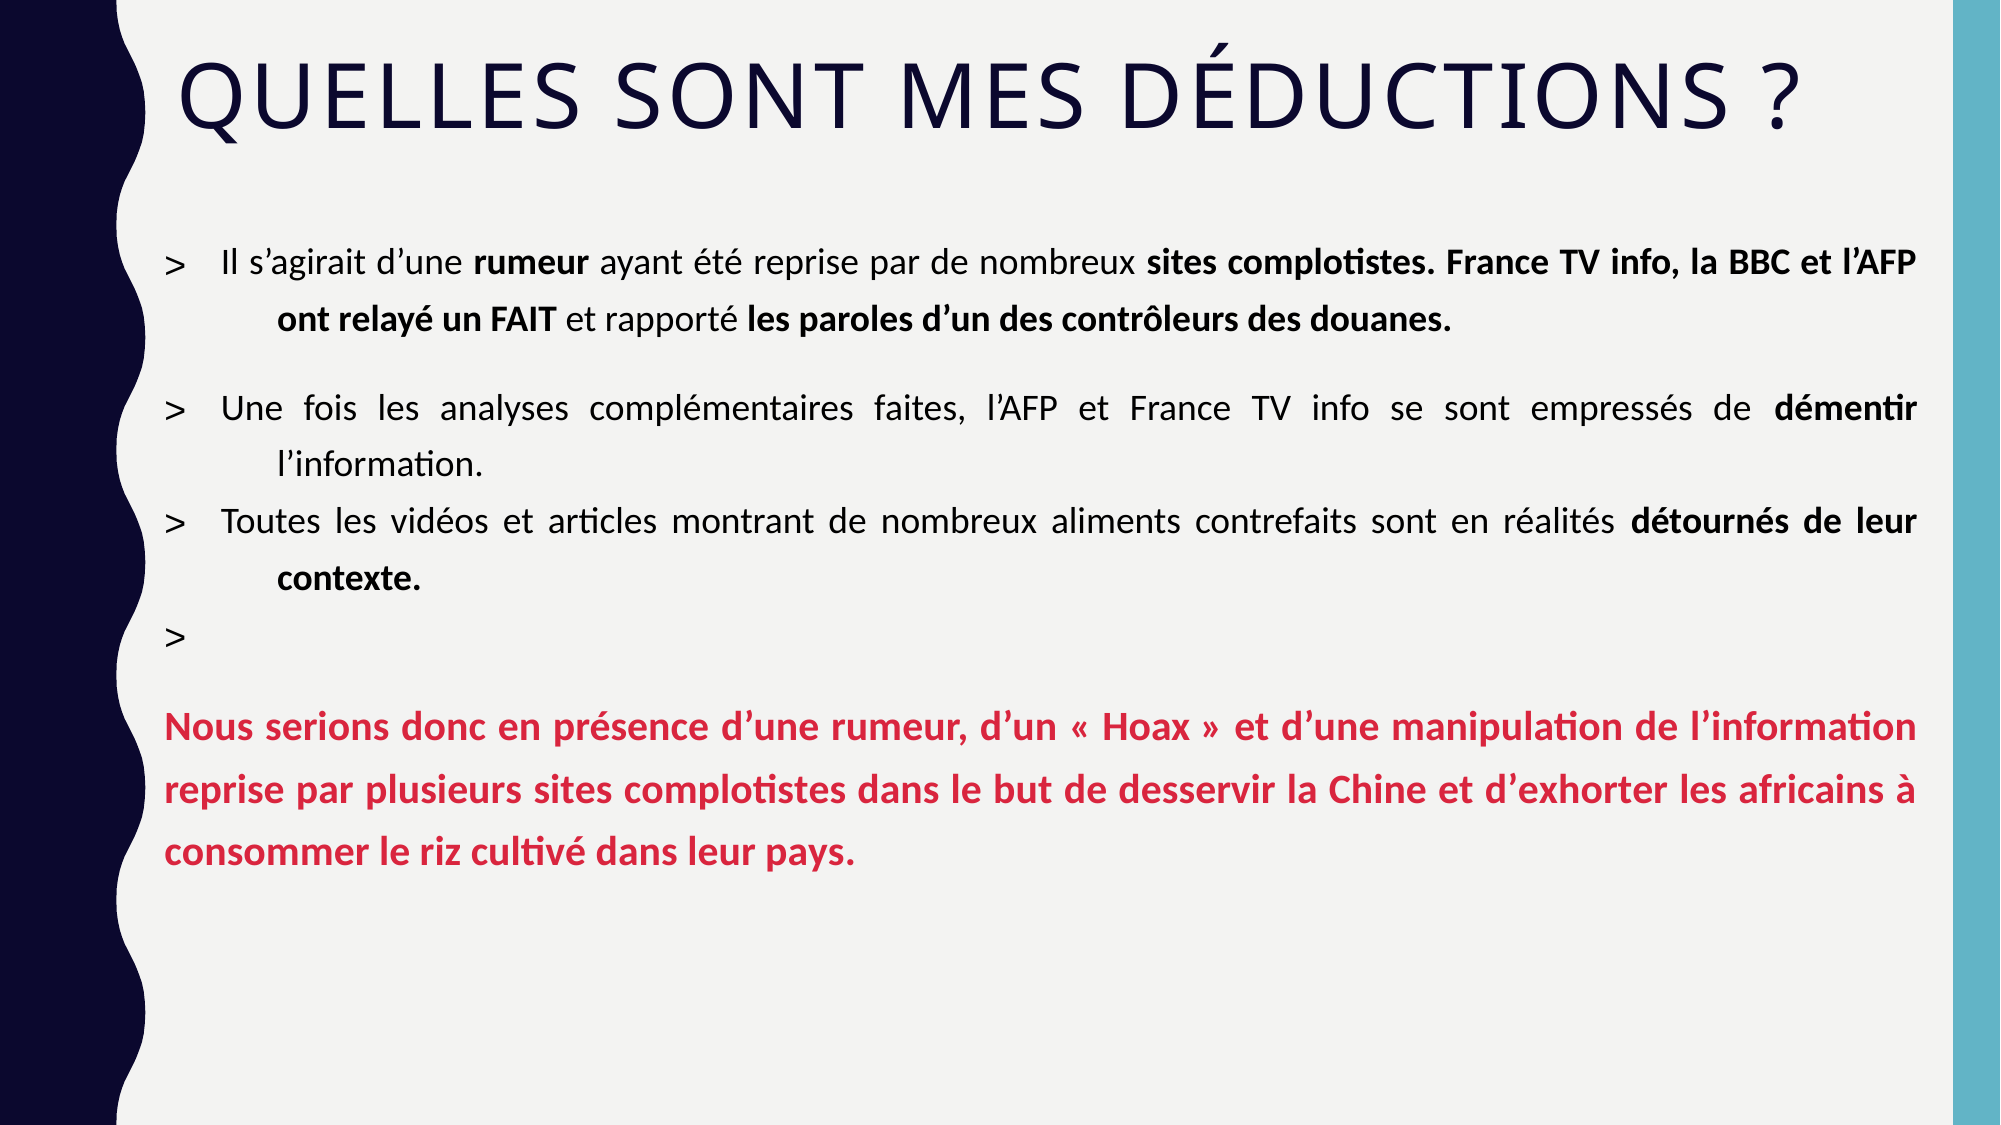

# Quelles sont mes déductions ?
Il s’agirait d’une rumeur ayant été reprise par de nombreux sites complotistes. France TV info, la BBC et l’AFP ont relayé un FAIT et rapporté les paroles d’un des contrôleurs des douanes.
Une fois les analyses complémentaires faites, l’AFP et France TV info se sont empressés de démentir l’information.
Toutes les vidéos et articles montrant de nombreux aliments contrefaits sont en réalités détournés de leur contexte.
Nous serions donc en présence d’une rumeur, d’un « Hoax » et d’une manipulation de l’information reprise par plusieurs sites complotistes dans le but de desservir la Chine et d’exhorter les africains à consommer le riz cultivé dans leur pays.